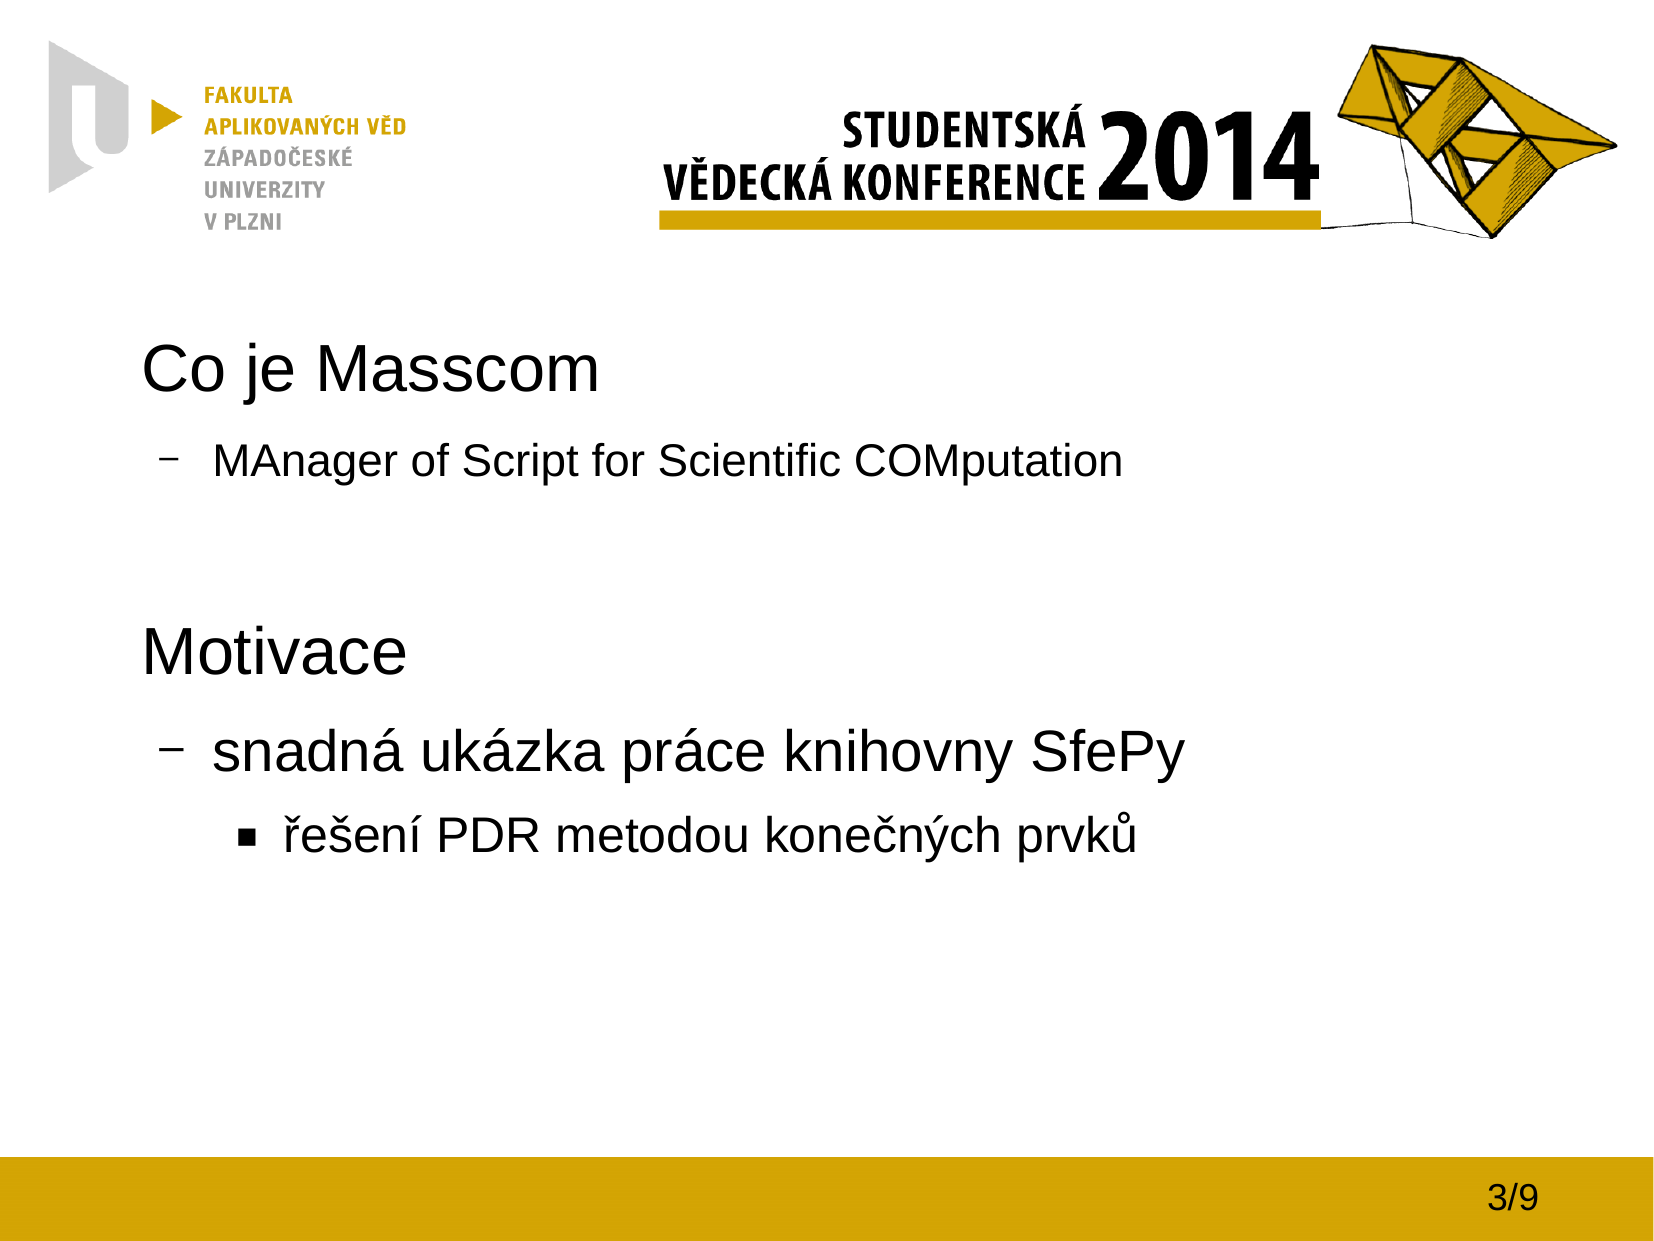

# Co je Masscom
MAnager of Script for Scientific COMputation
Motivace
snadná ukázka práce knihovny SfePy
řešení PDR metodou konečných prvků